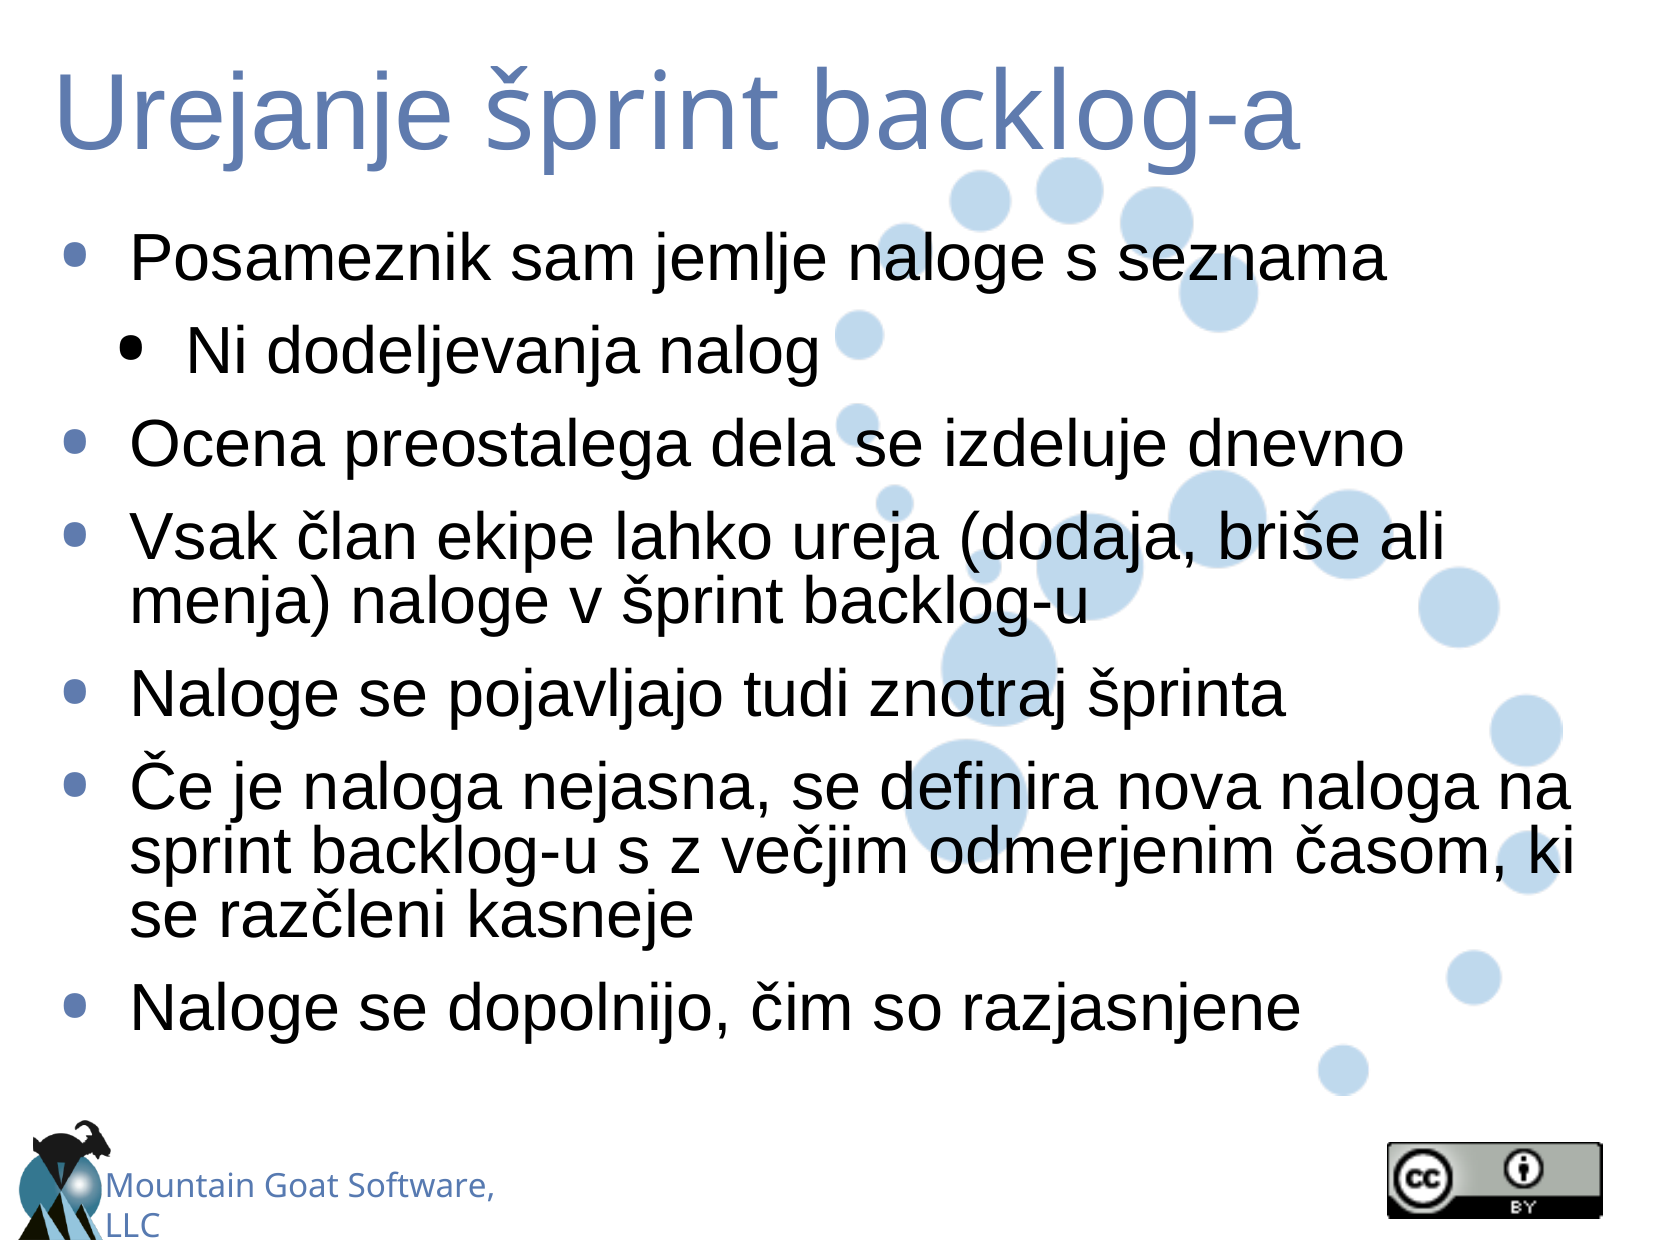

# Urejanje šprint backlog-a
Posameznik sam jemlje naloge s seznama
Ni dodeljevanja nalog
Ocena preostalega dela se izdeluje dnevno
Vsak član ekipe lahko ureja (dodaja, briše ali menja) naloge v šprint backlog-u
Naloge se pojavljajo tudi znotraj šprinta
Če je naloga nejasna, se definira nova naloga na sprint backlog-u s z večjim odmerjenim časom, ki se razčleni kasneje
Naloge se dopolnijo, čim so razjasnjene